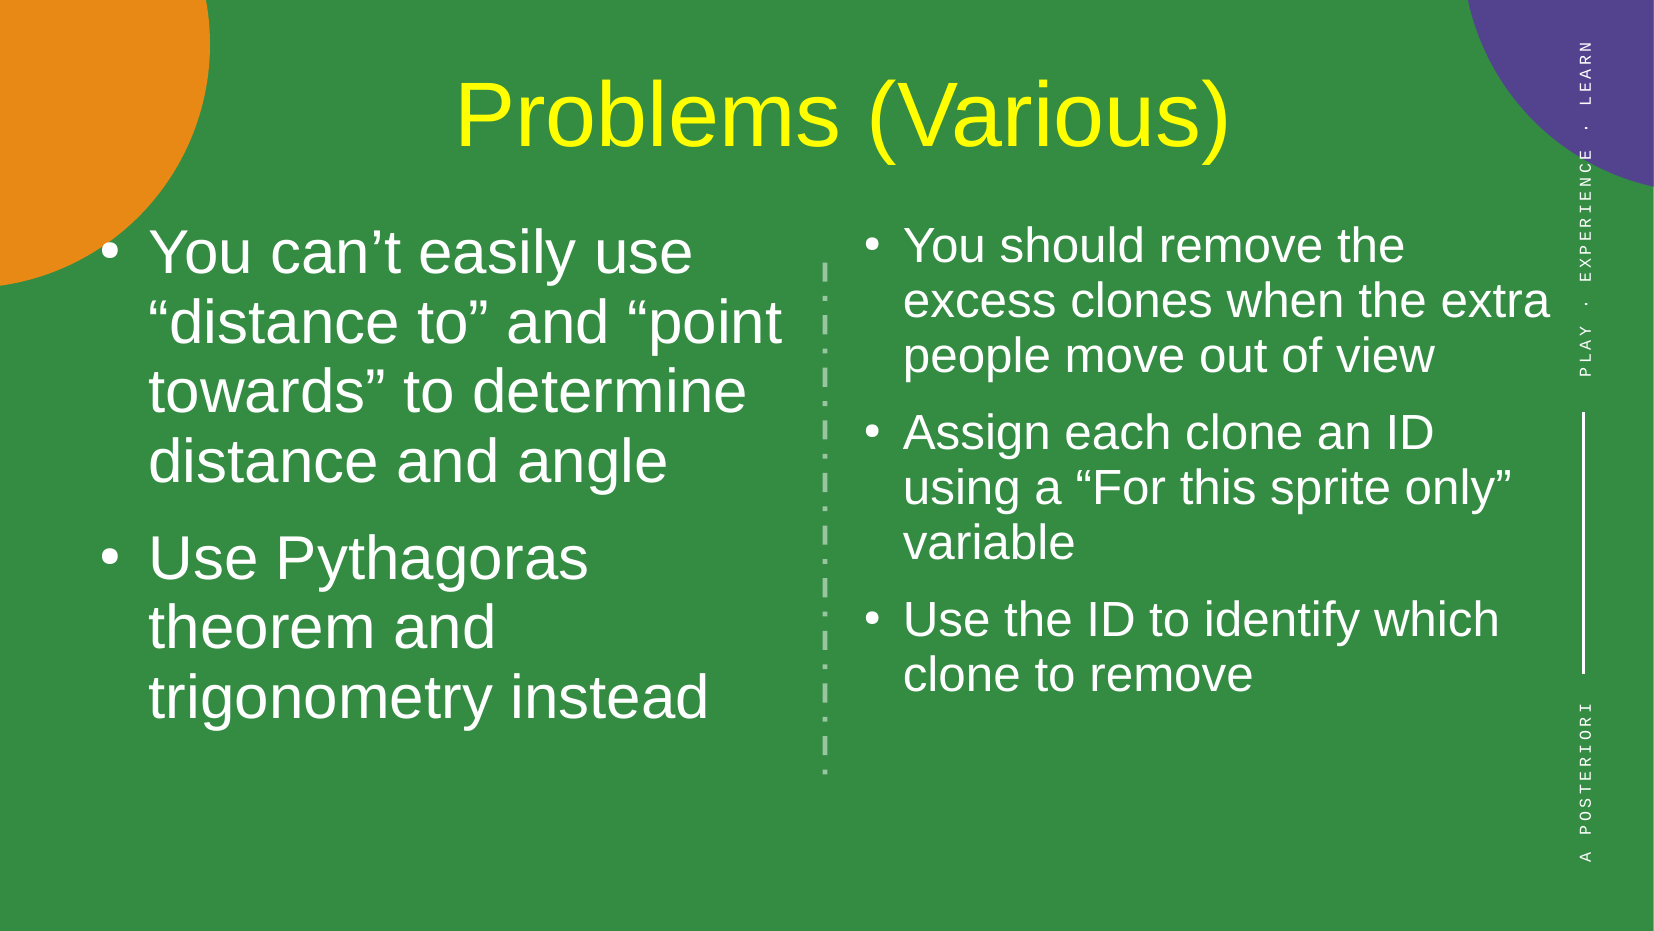

# Problems (Various)
You can’t easily use “distance to” and “point towards” to determine distance and angle
Use Pythagoras theorem and trigonometry instead
You should remove the excess clones when the extra people move out of view
Assign each clone an ID using a “For this sprite only” variable
Use the ID to identify which clone to remove